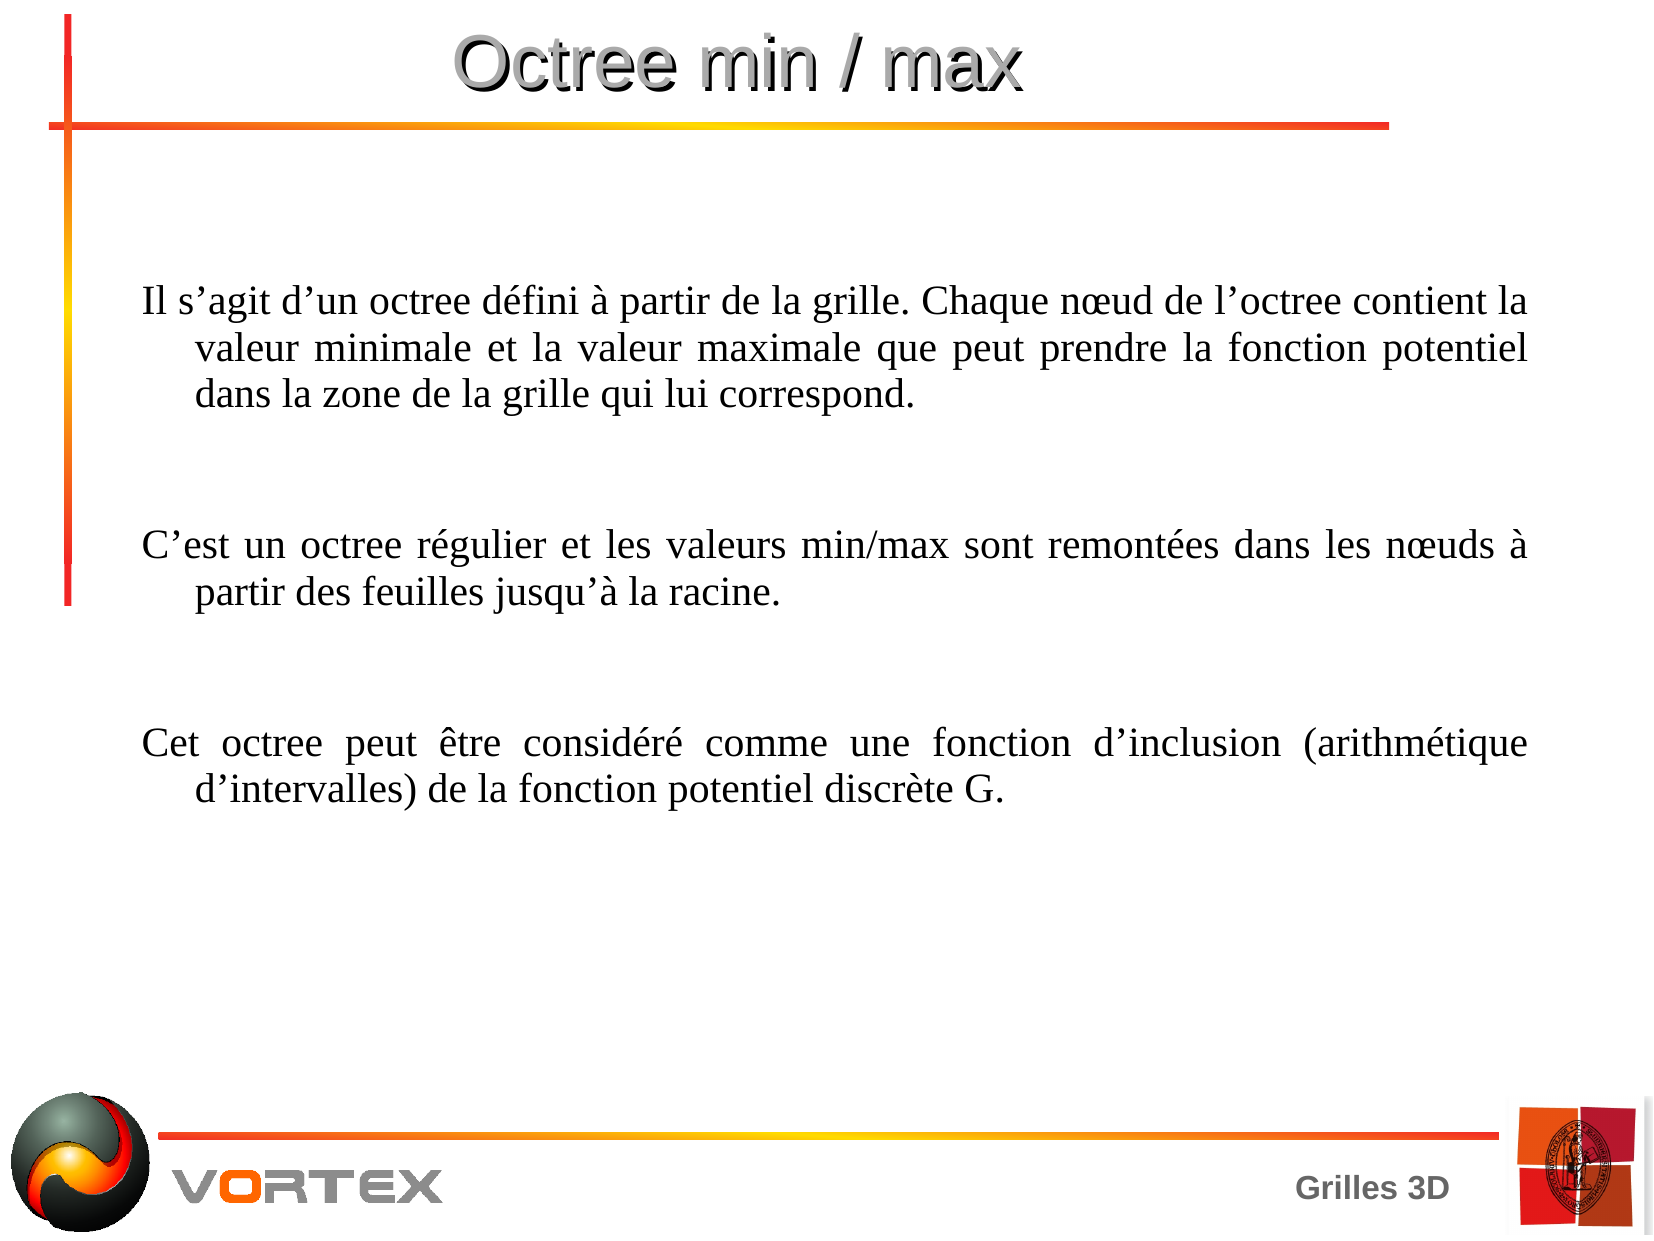

# Octree min / max
Il s’agit d’un octree défini à partir de la grille. Chaque nœud de l’octree contient la valeur minimale et la valeur maximale que peut prendre la fonction potentiel dans la zone de la grille qui lui correspond.
C’est un octree régulier et les valeurs min/max sont remontées dans les nœuds à partir des feuilles jusqu’à la racine.
Cet octree peut être considéré comme une fonction d’inclusion (arithmétique d’intervalles) de la fonction potentiel discrète G.